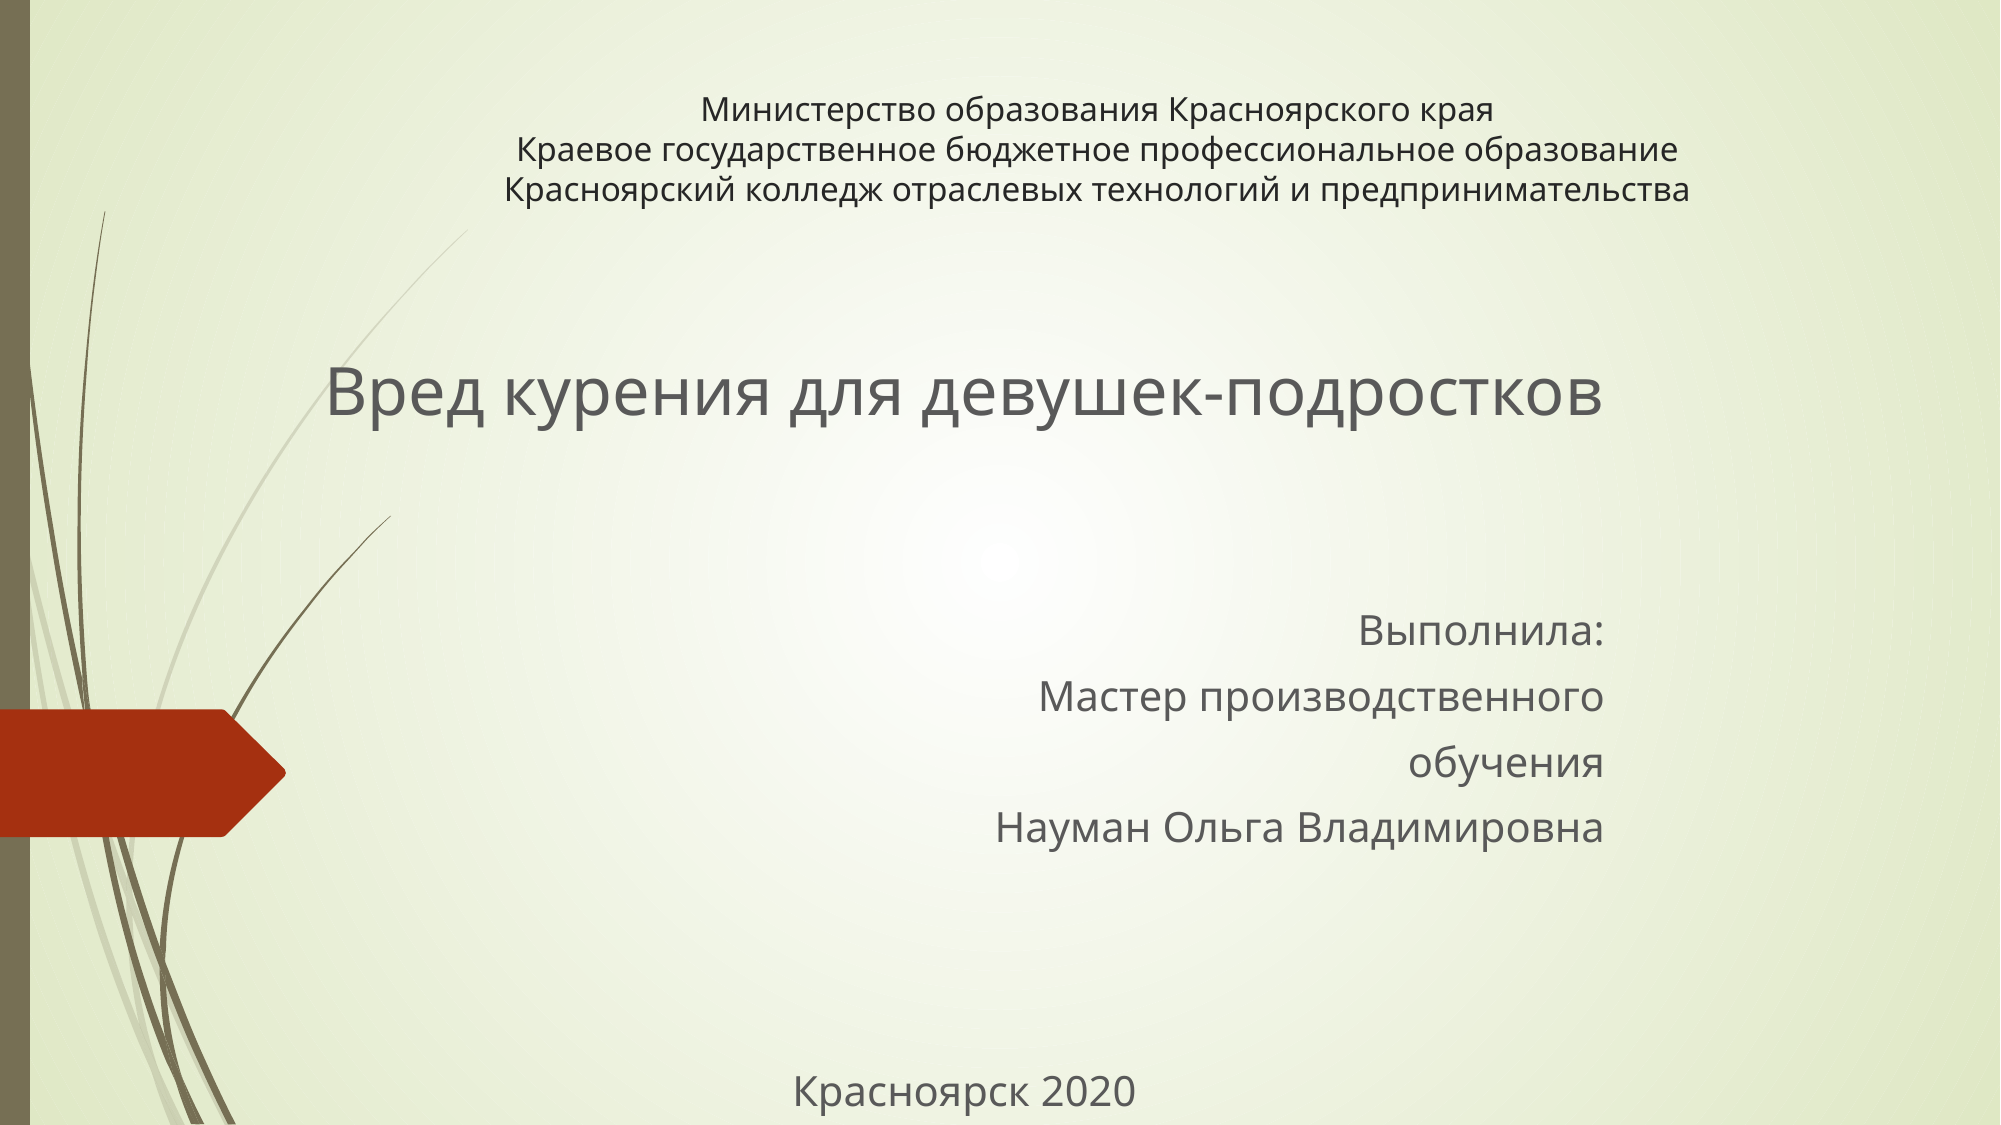

# Министерство образования Красноярского края Краевое государственное бюджетное профессиональное образование Красноярский колледж отраслевых технологий и предпринимательства
Вред курения для девушек-подростков
Выполнила:
Мастер производственного
обучения
Науман Ольга Владимировна
Красноярск 2020